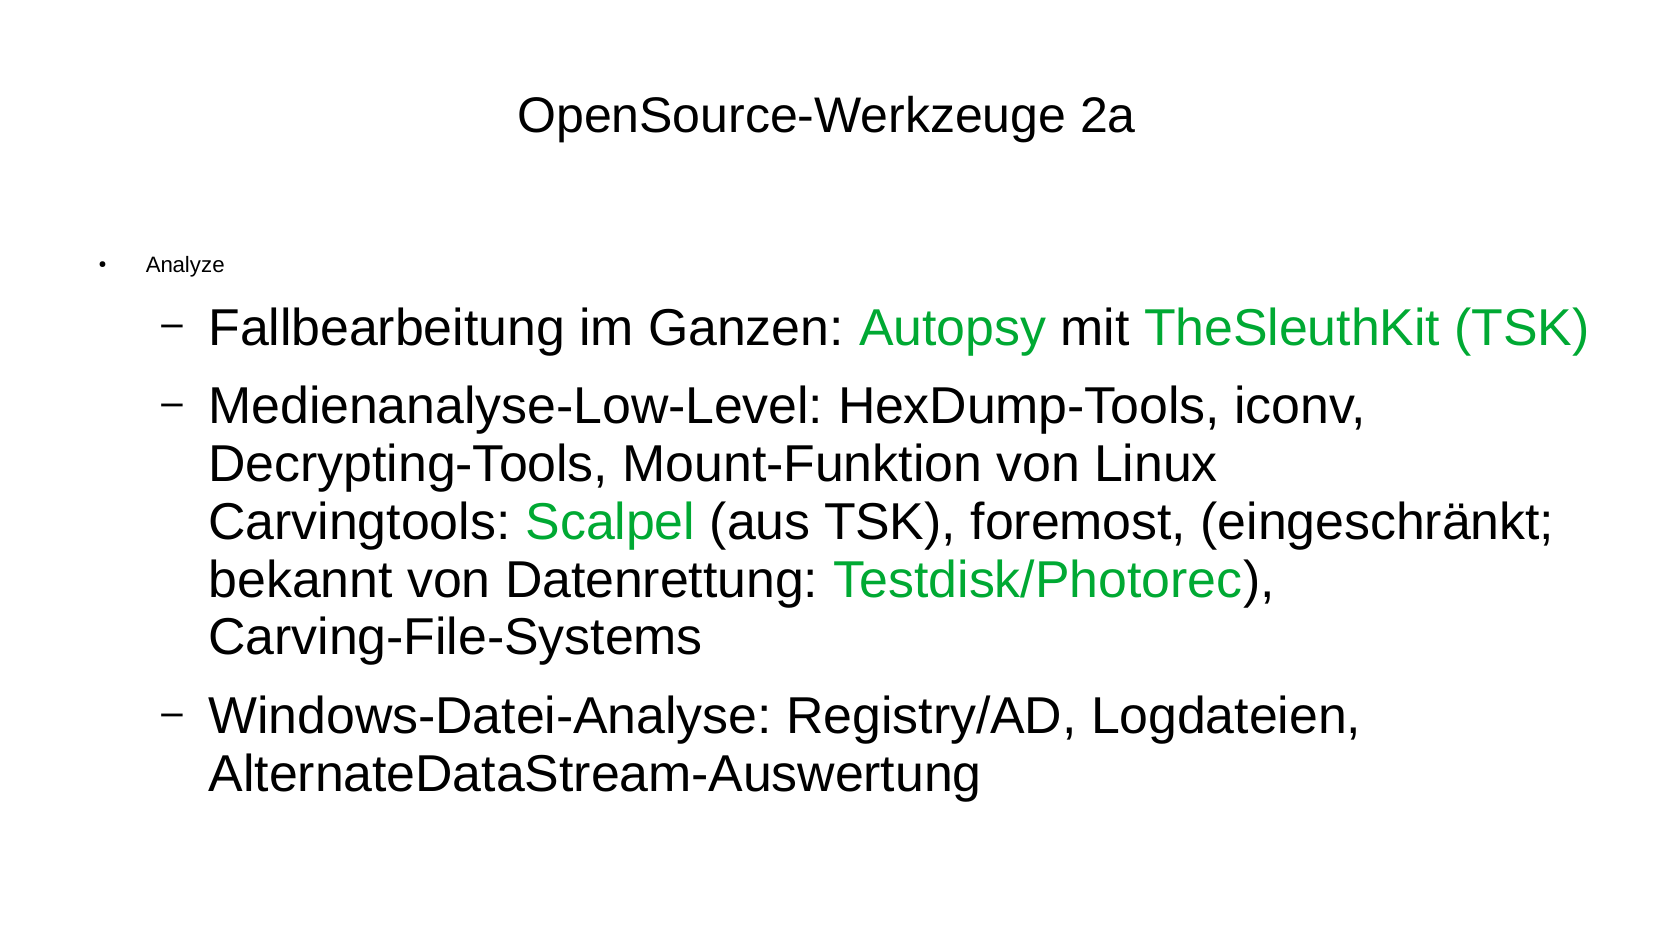

# OpenSource-Werkzeuge 2a
Analyze
Fallbearbeitung im Ganzen: Autopsy mit TheSleuthKit (TSK)
Medienanalyse-Low-Level: HexDump-Tools, iconv, Decrypting-Tools, Mount-Funktion von Linux
Carvingtools: Scalpel (aus TSK), foremost, (eingeschränkt; bekannt von Datenrettung: Testdisk/Photorec),
Carving-File-Systems
Windows-Datei-Analyse: Registry/AD, Logdateien, AlternateDataStream-Auswertung